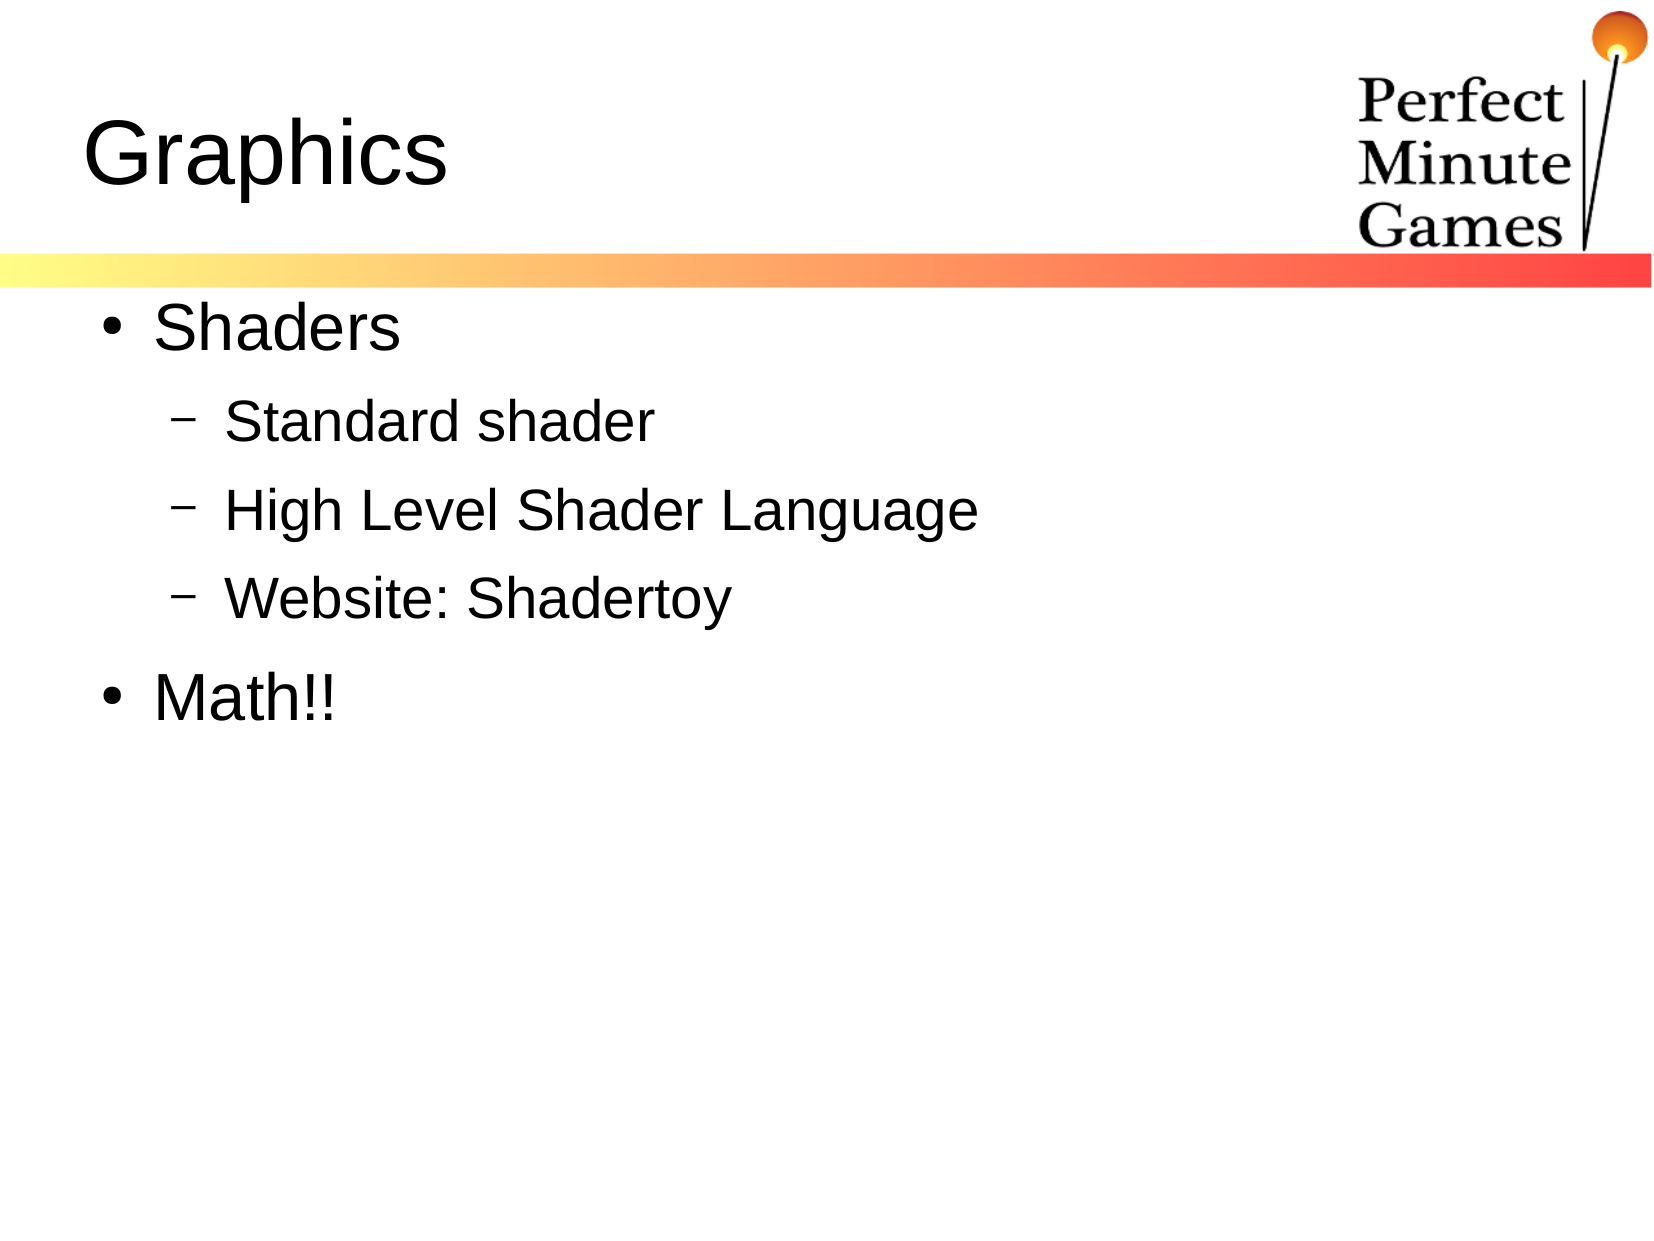

# Graphics
Shaders
Standard shader
High Level Shader Language
Website: Shadertoy
Math!!